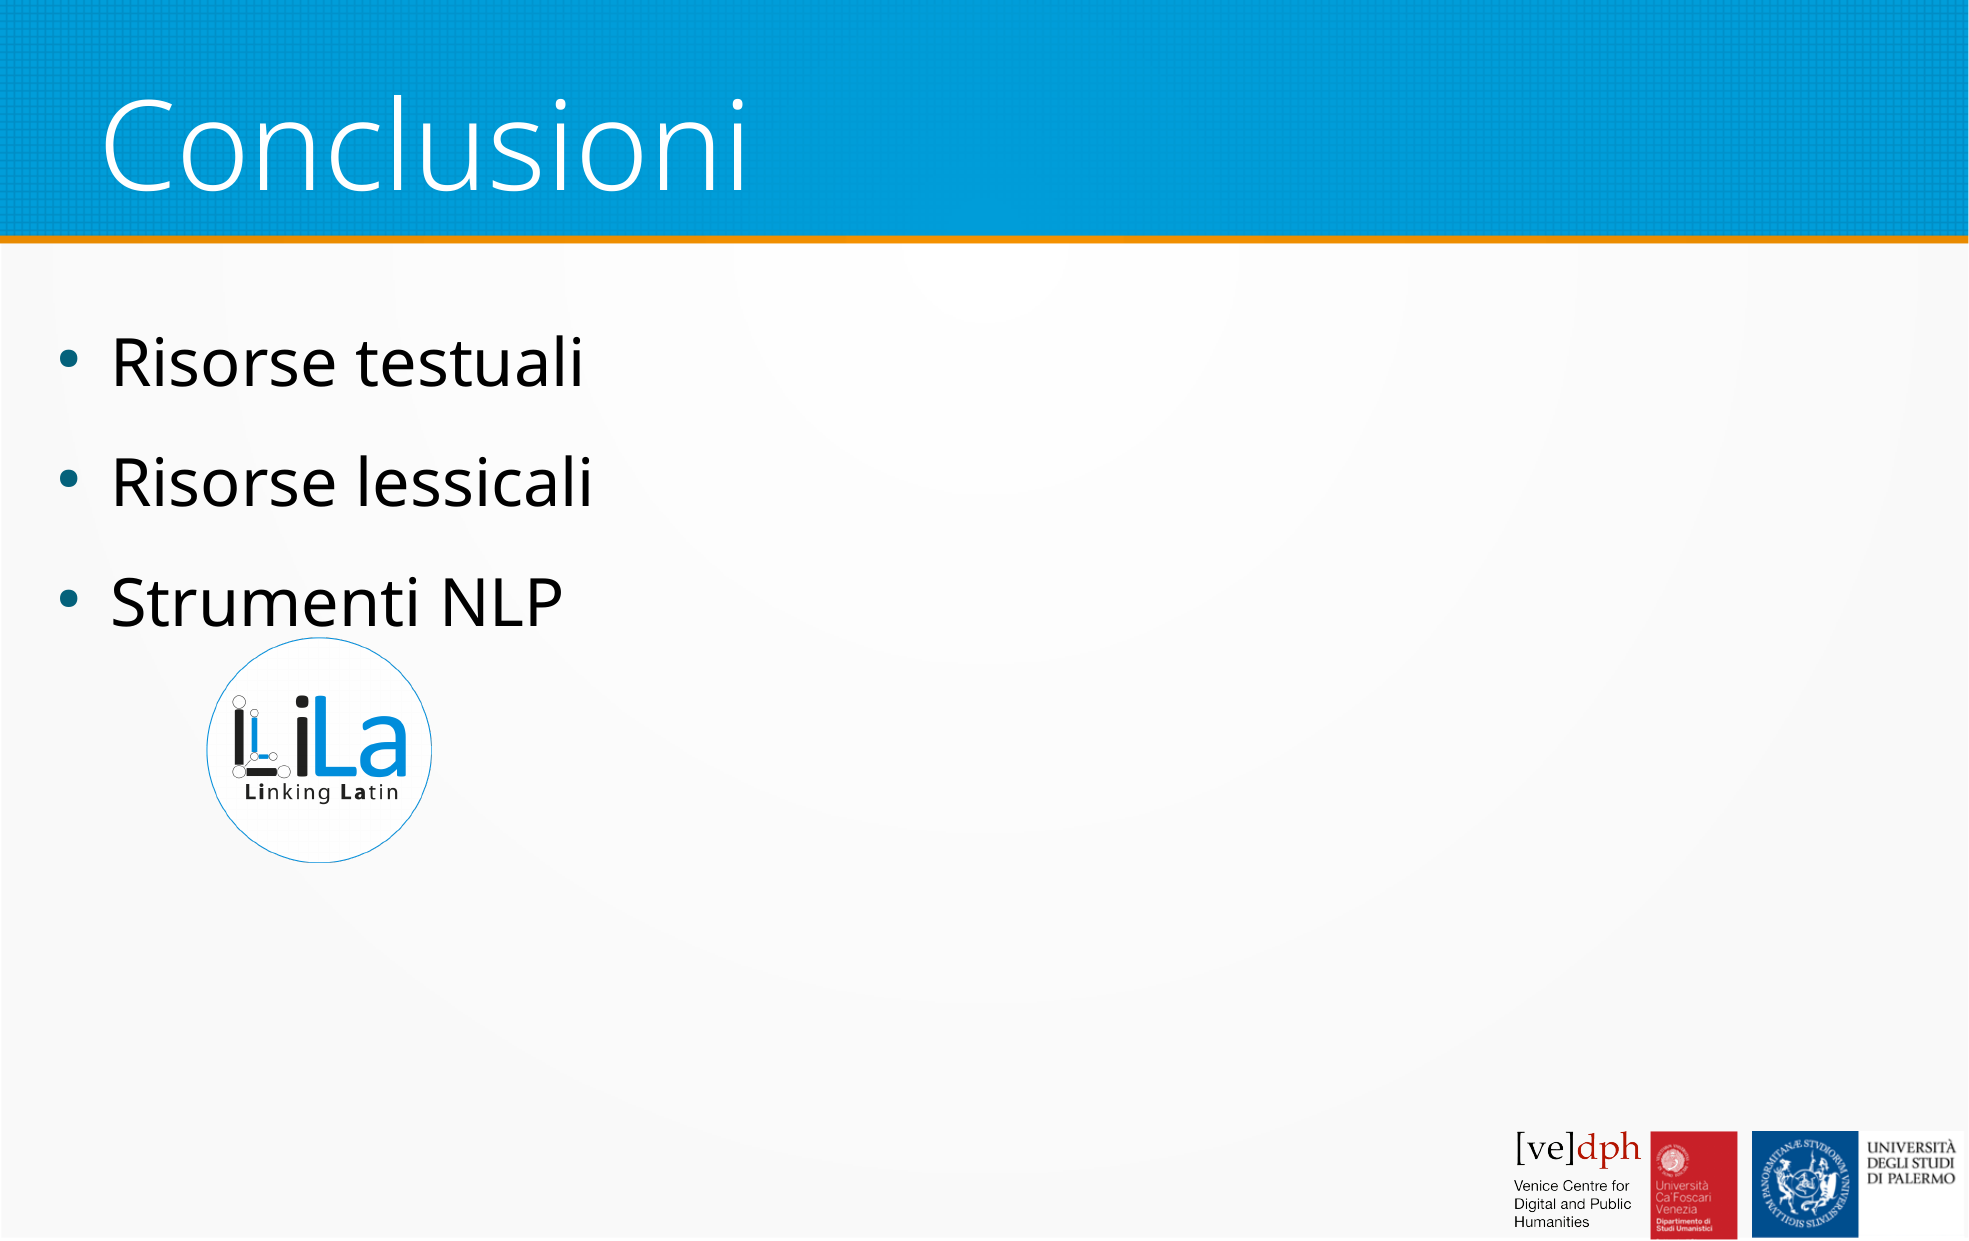

# Conclusioni
Risorse testuali
Risorse lessicali
Strumenti NLP